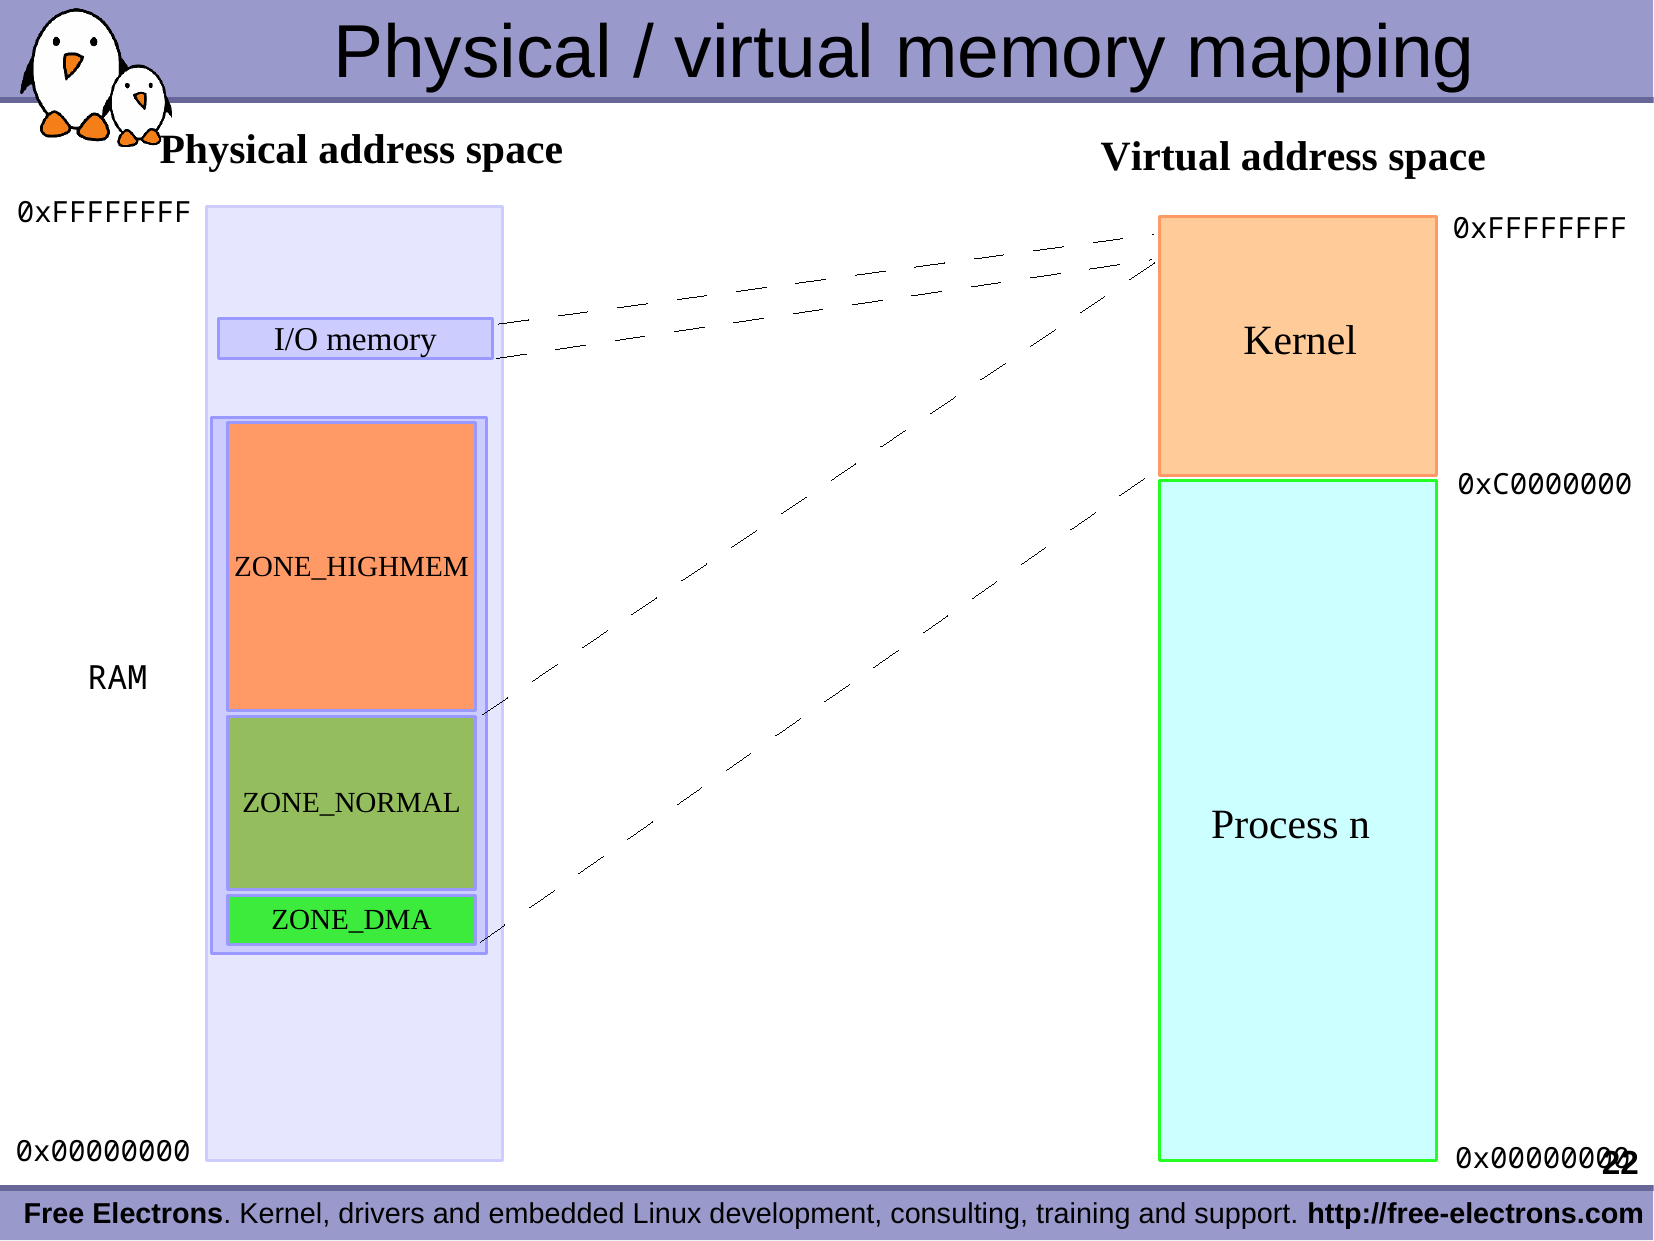

# Physical / virtual memory mapping
Physical address space
Virtual address space
0xFFFFFFFF
0xFFFFFFFF
Kernel
I/O memory
RAM
ZONE_HIGHMEM
0xC0000000
RAM
ZONE_NORMAL
Process n
ZONE_DMA
0x00000000
0x00000000